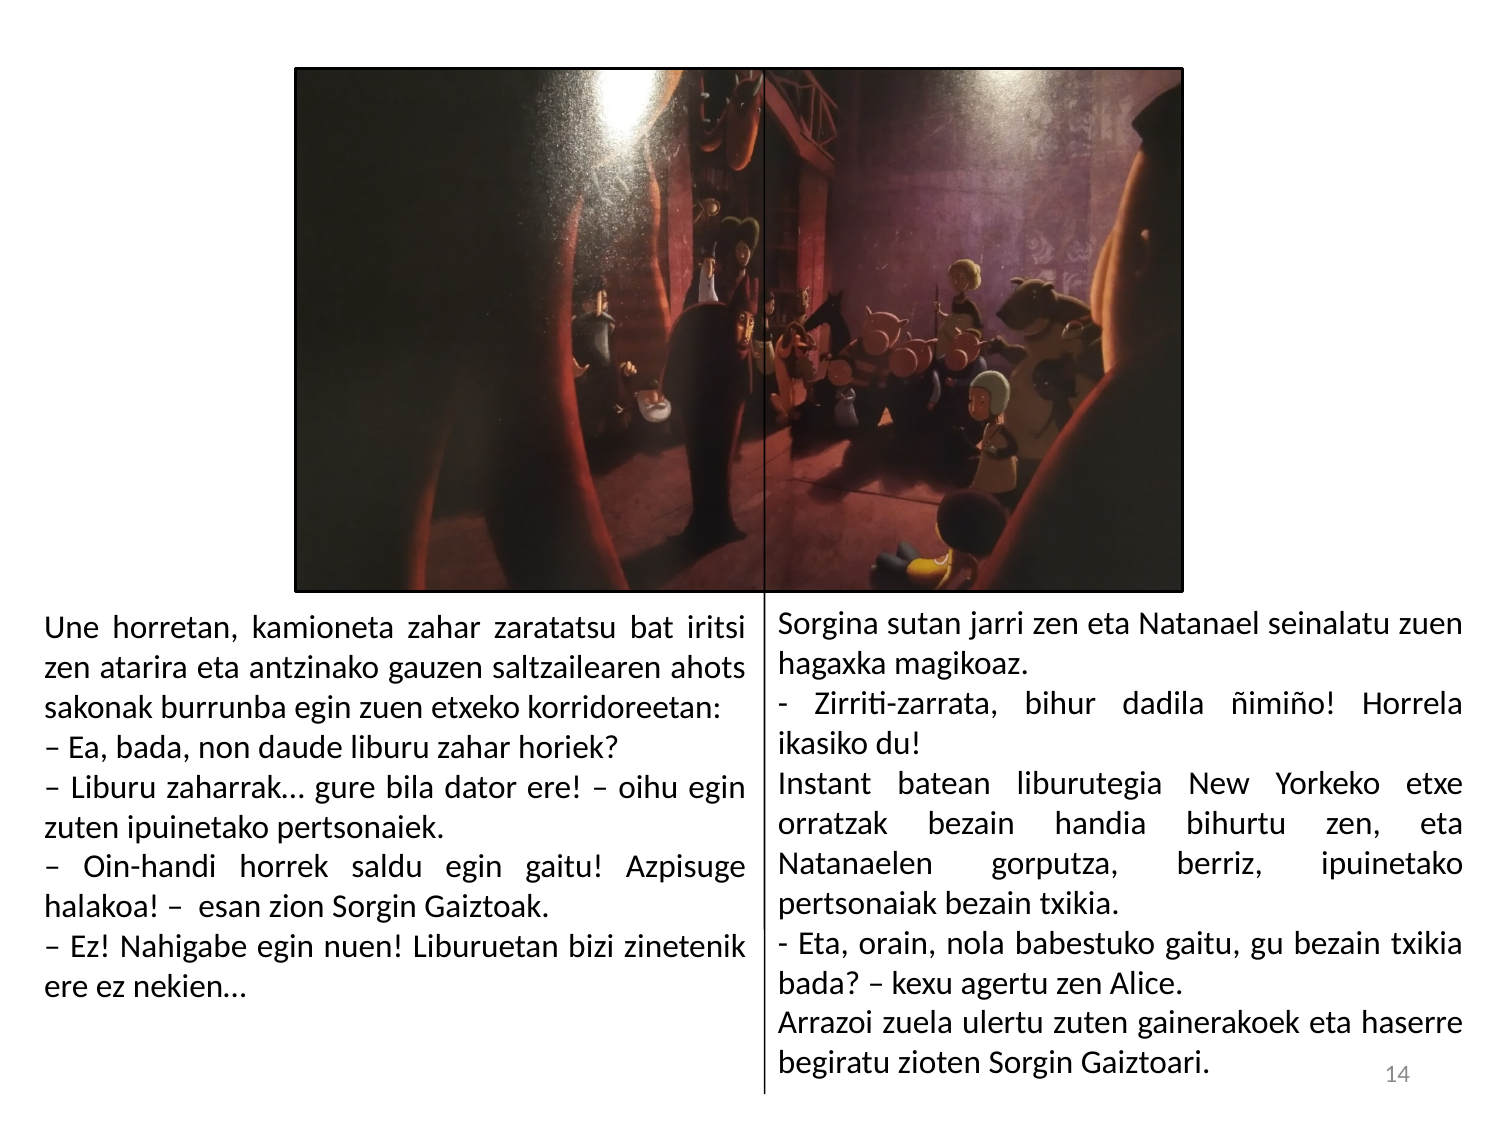

Sorgina sutan jarri zen eta Natanael seinalatu zuen hagaxka magikoaz.
- Zirriti-zarrata, bihur dadila ñimiño! Horrela ikasiko du!
Instant batean liburutegia New Yorkeko etxe orratzak bezain handia bihurtu zen, eta Natanaelen gorputza, berriz, ipuinetako pertsonaiak bezain txikia.
- Eta, orain, nola babestuko gaitu, gu bezain txikia bada? – kexu agertu zen Alice.
Arrazoi zuela ulertu zuten gainerakoek eta haserre begiratu zioten Sorgin Gaiztoari.
Une horretan, kamioneta zahar zaratatsu bat iritsi zen atarira eta antzinako gauzen saltzailearen ahots sakonak burrunba egin zuen etxeko korridoreetan:
– Ea, bada, non daude liburu zahar horiek?
– Liburu zaharrak… gure bila dator ere! – oihu egin zuten ipuinetako pertsonaiek.
– Oin-handi horrek saldu egin gaitu! Azpisuge halakoa! – esan zion Sorgin Gaiztoak.
– Ez! Nahigabe egin nuen! Liburuetan bizi zinetenik ere ez nekien…